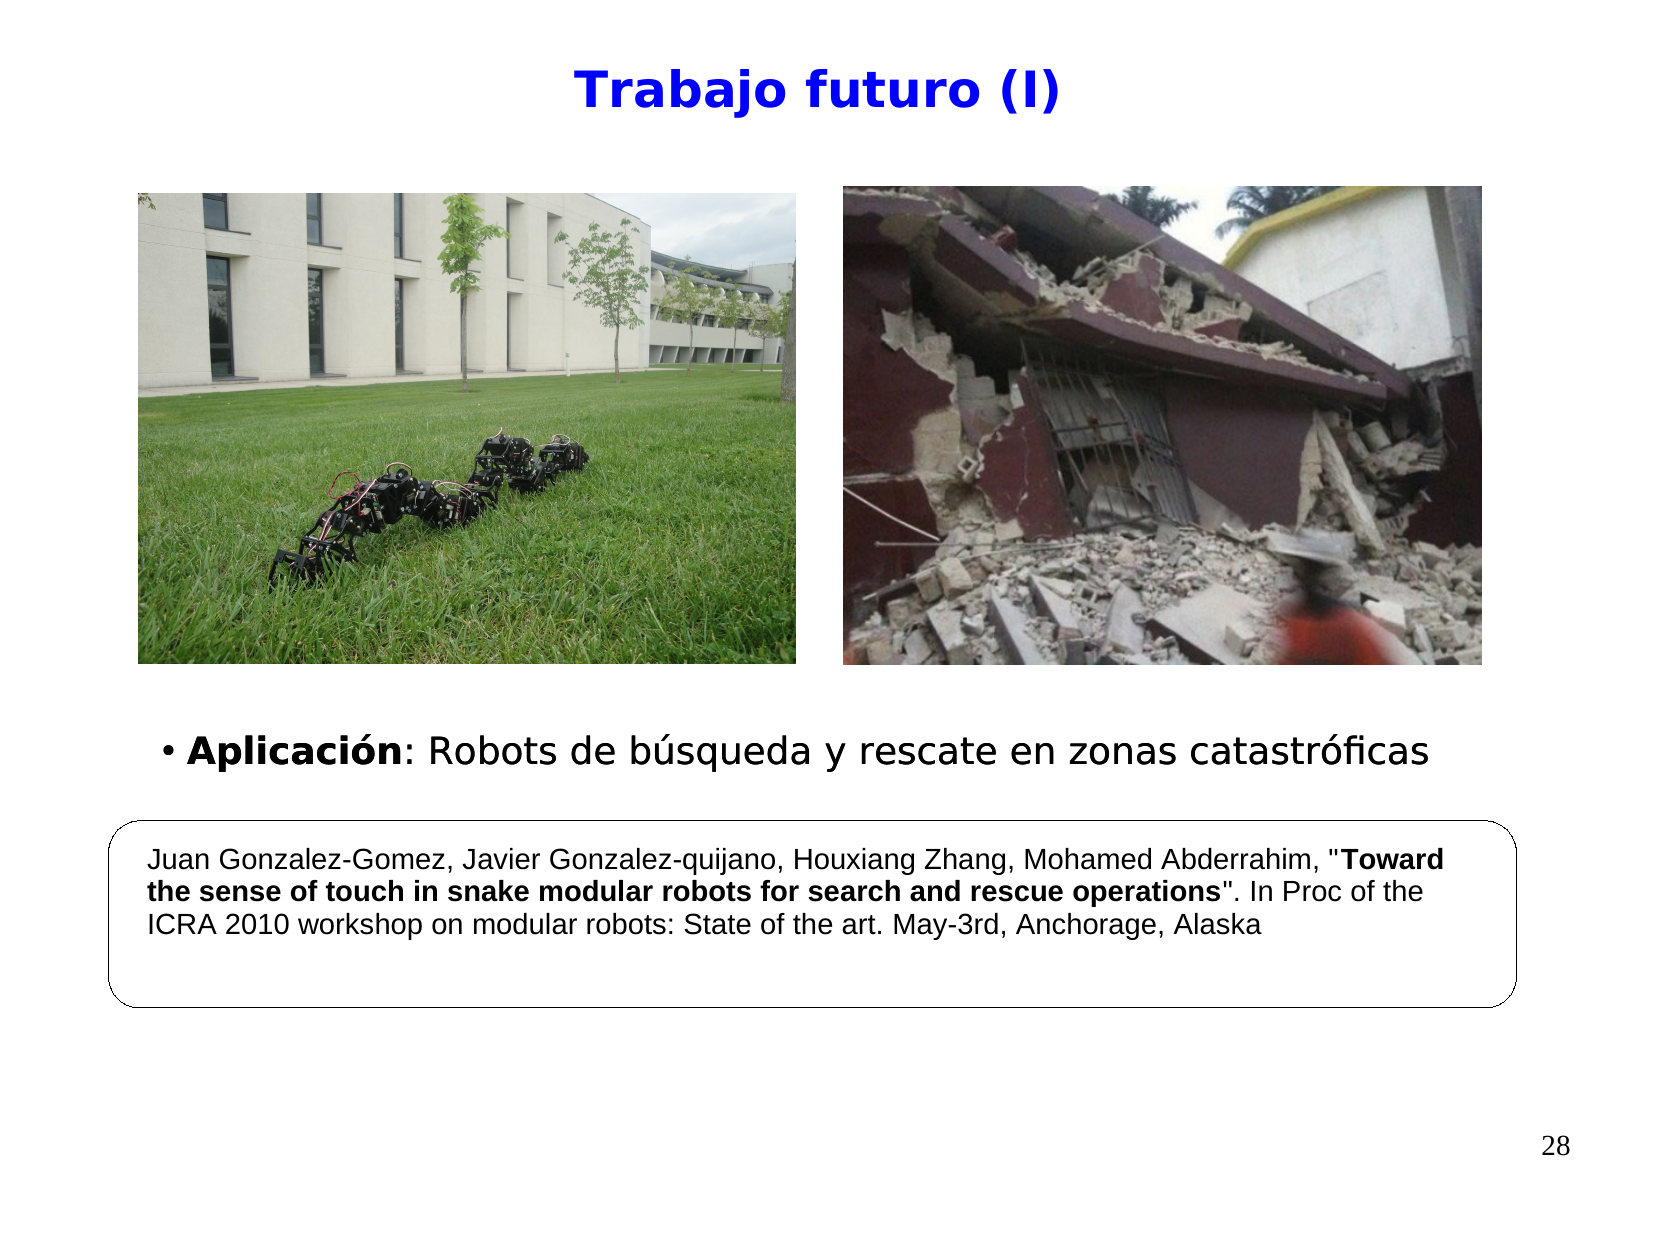

Trabajo futuro (I)
 Aplicación: Robots de búsqueda y rescate en zonas catastróficas
 Aplicación: Robots de búsqueda y rescate en zonas catastróficas
Juan Gonzalez-Gomez, Javier Gonzalez-quijano, Houxiang Zhang, Mohamed Abderrahim, "Toward the sense of touch in snake modular robots for search and rescue operations". In Proc of the ICRA 2010 workshop on modular robots: State of the art. May-3rd, Anchorage, Alaska
28